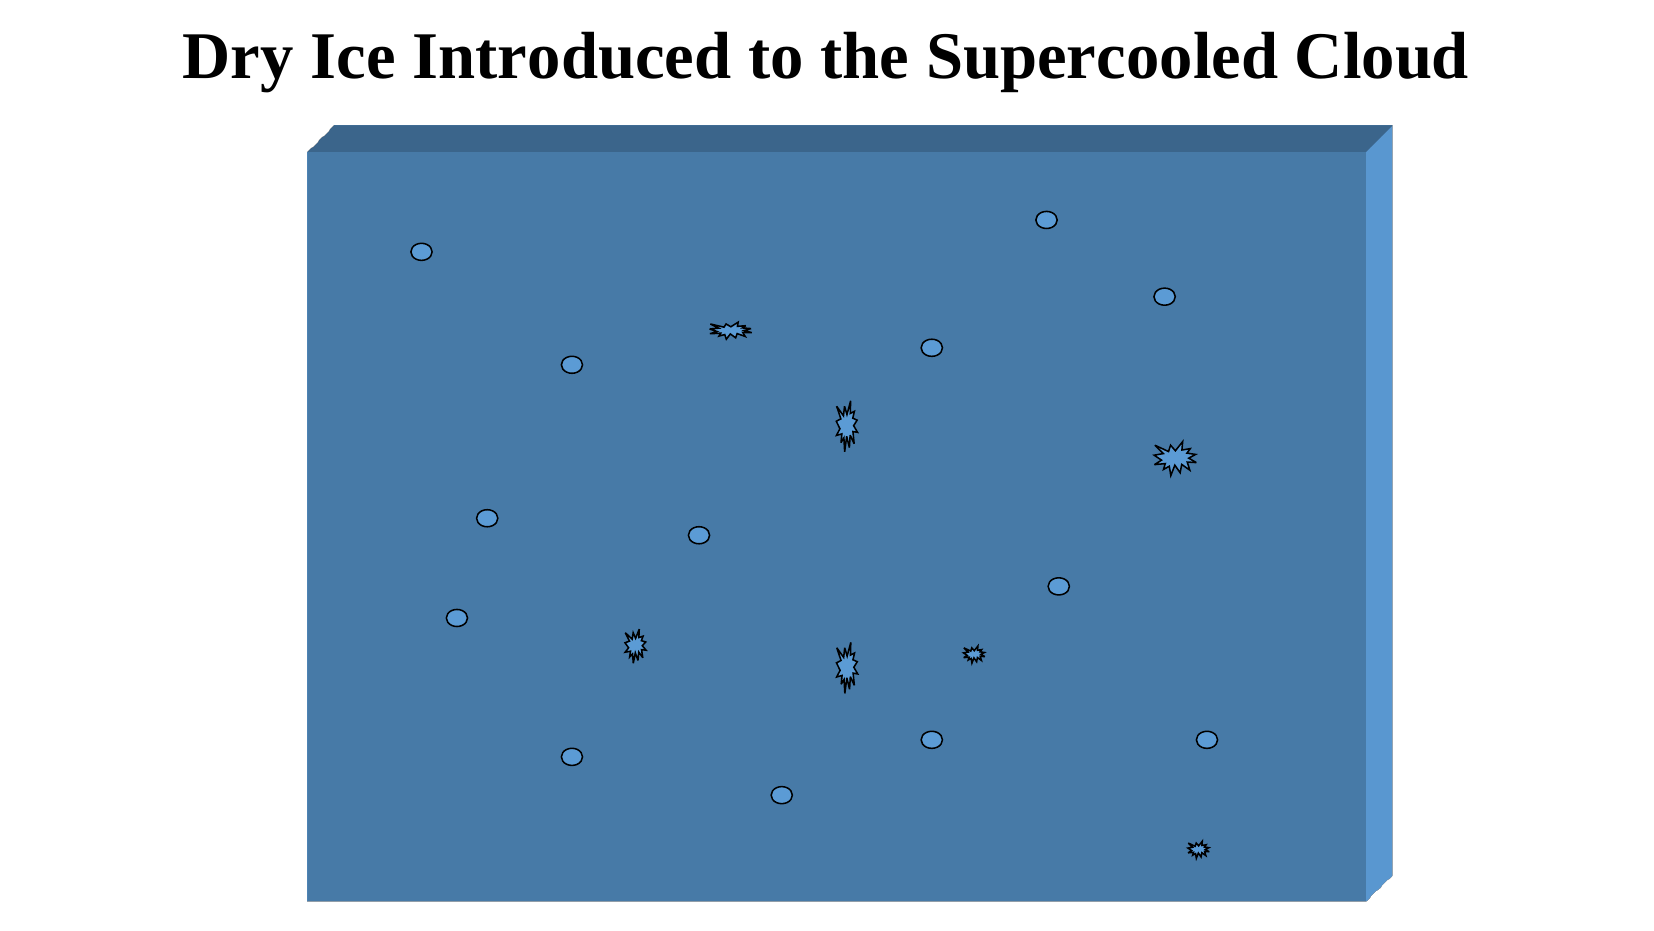

Dry Ice Introduced to the Supercooled Cloud